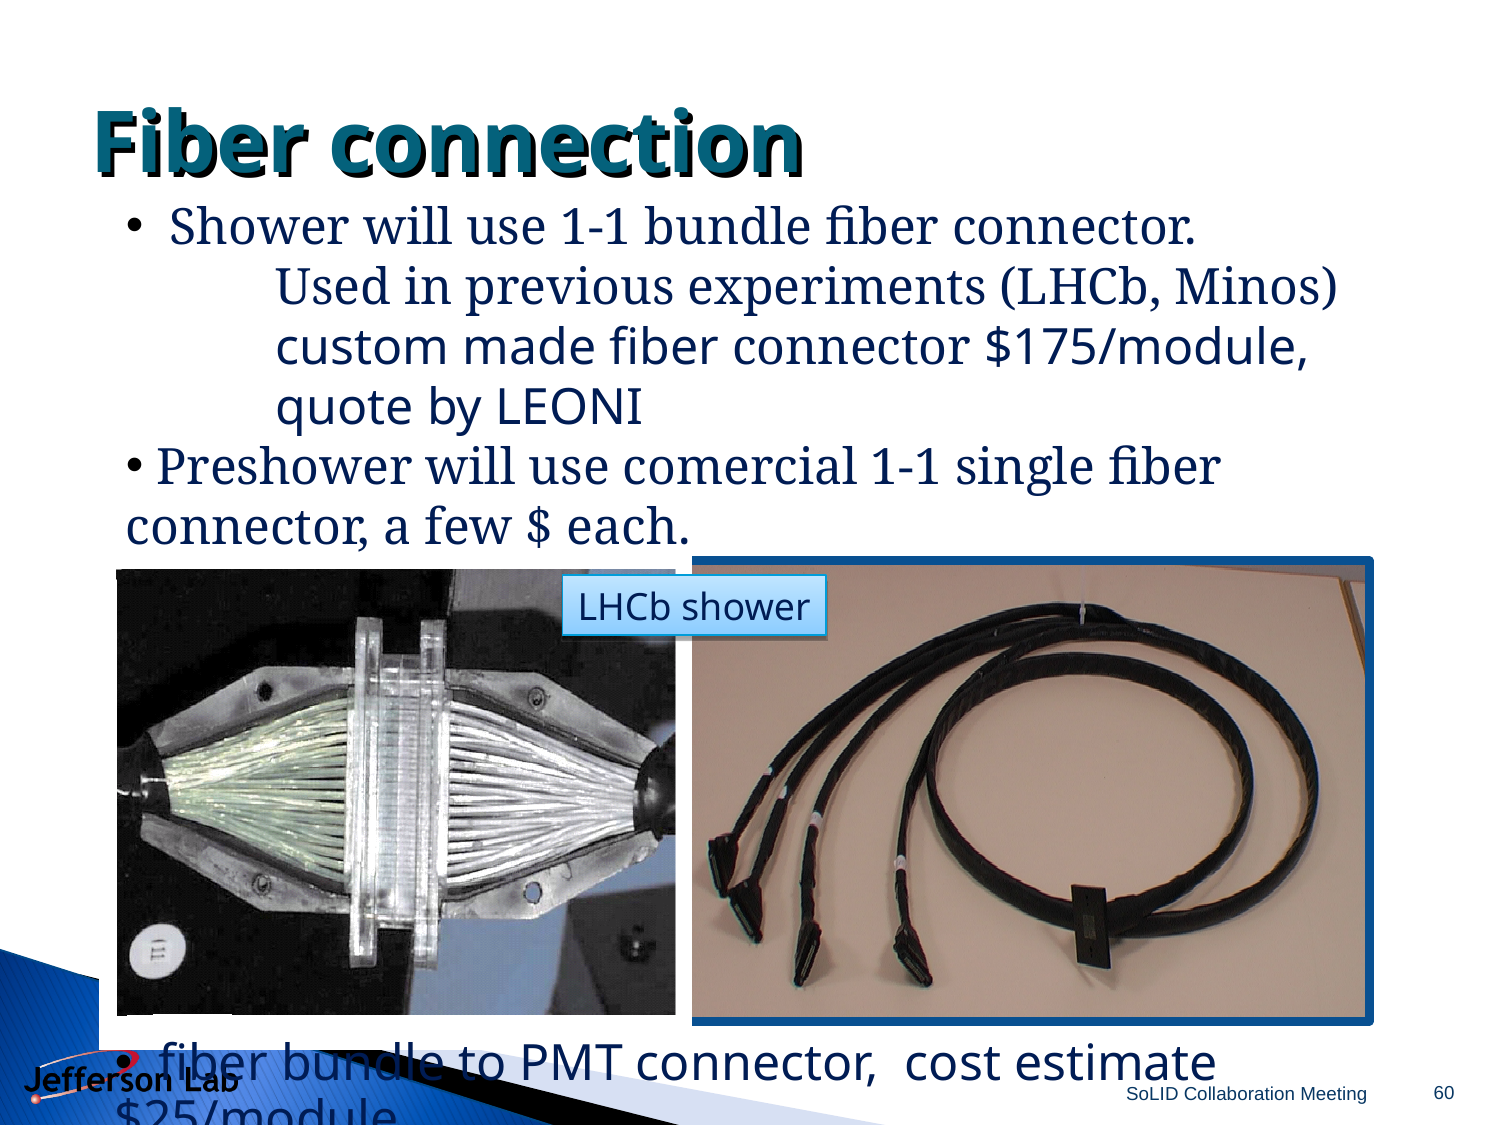

# Fiber connection
 Shower will use 1-1 bundle fiber connector.
Used in previous experiments (LHCb, Minos)
custom made fiber connector $175/module, quote by LEONI
 Preshower will use comercial 1-1 single fiber connector, a few $ each.
LHCb shower
 fiber bundle to PMT connector, cost estimate $25/module
SoLID Collaboration Meeting